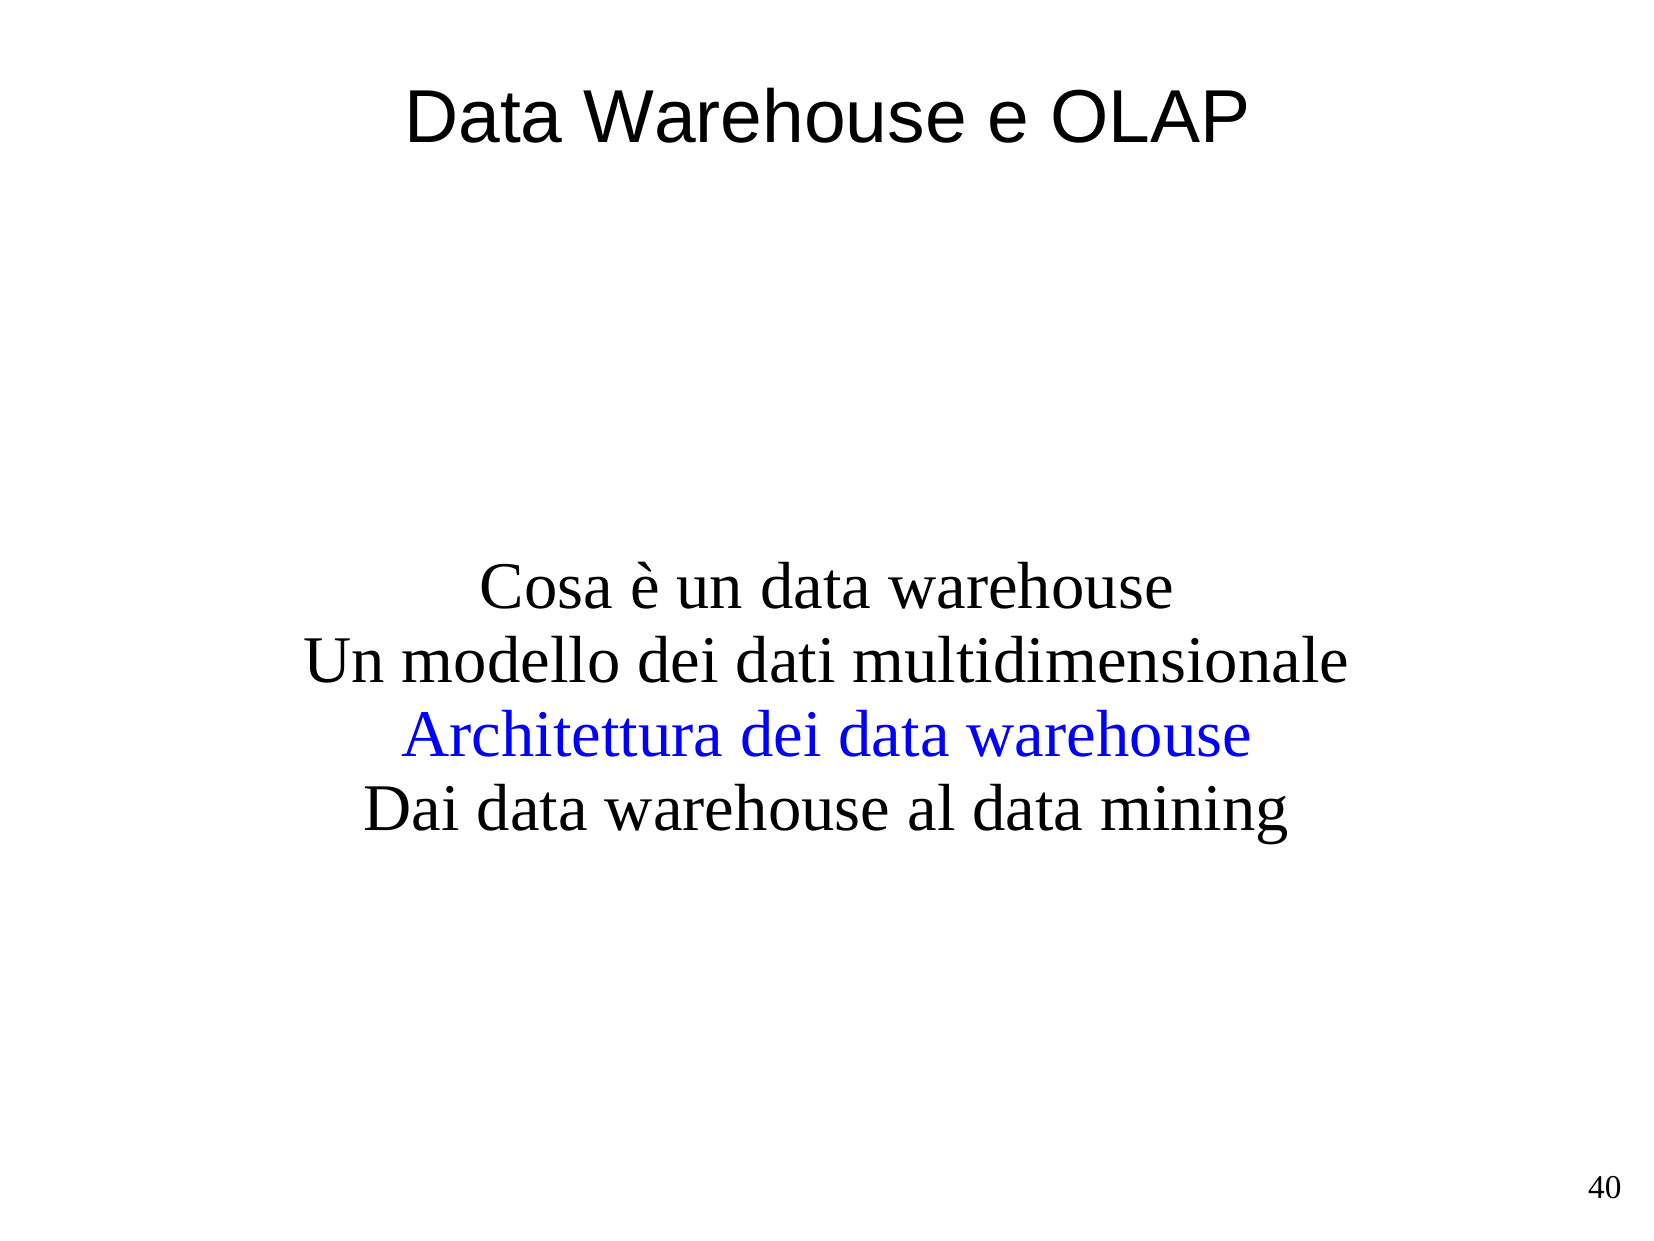

# Data Warehouse e OLAP
Cosa è un data warehouse
Un modello dei dati multidimensionale
Architettura dei data warehouse
Dai data warehouse al data mining